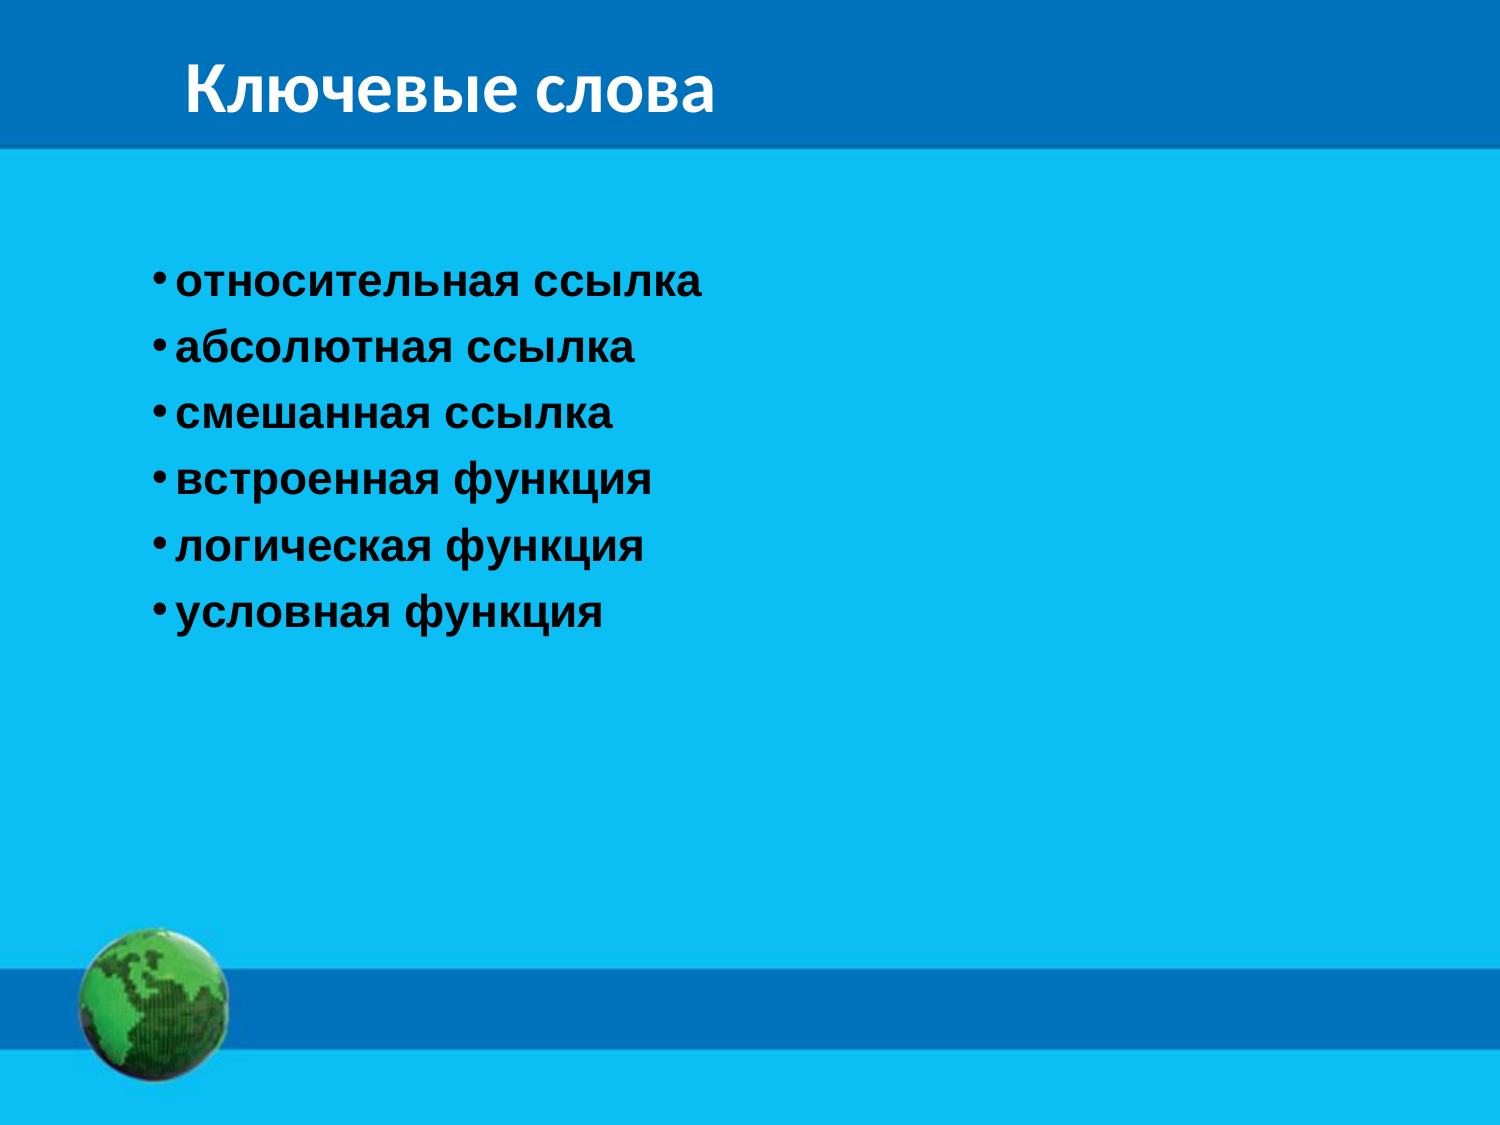

Ключевые слова
 относительная ссылка
 абсолютная ссылка
 смешанная ссылка
 встроенная функция
 логическая функция
 условная функция